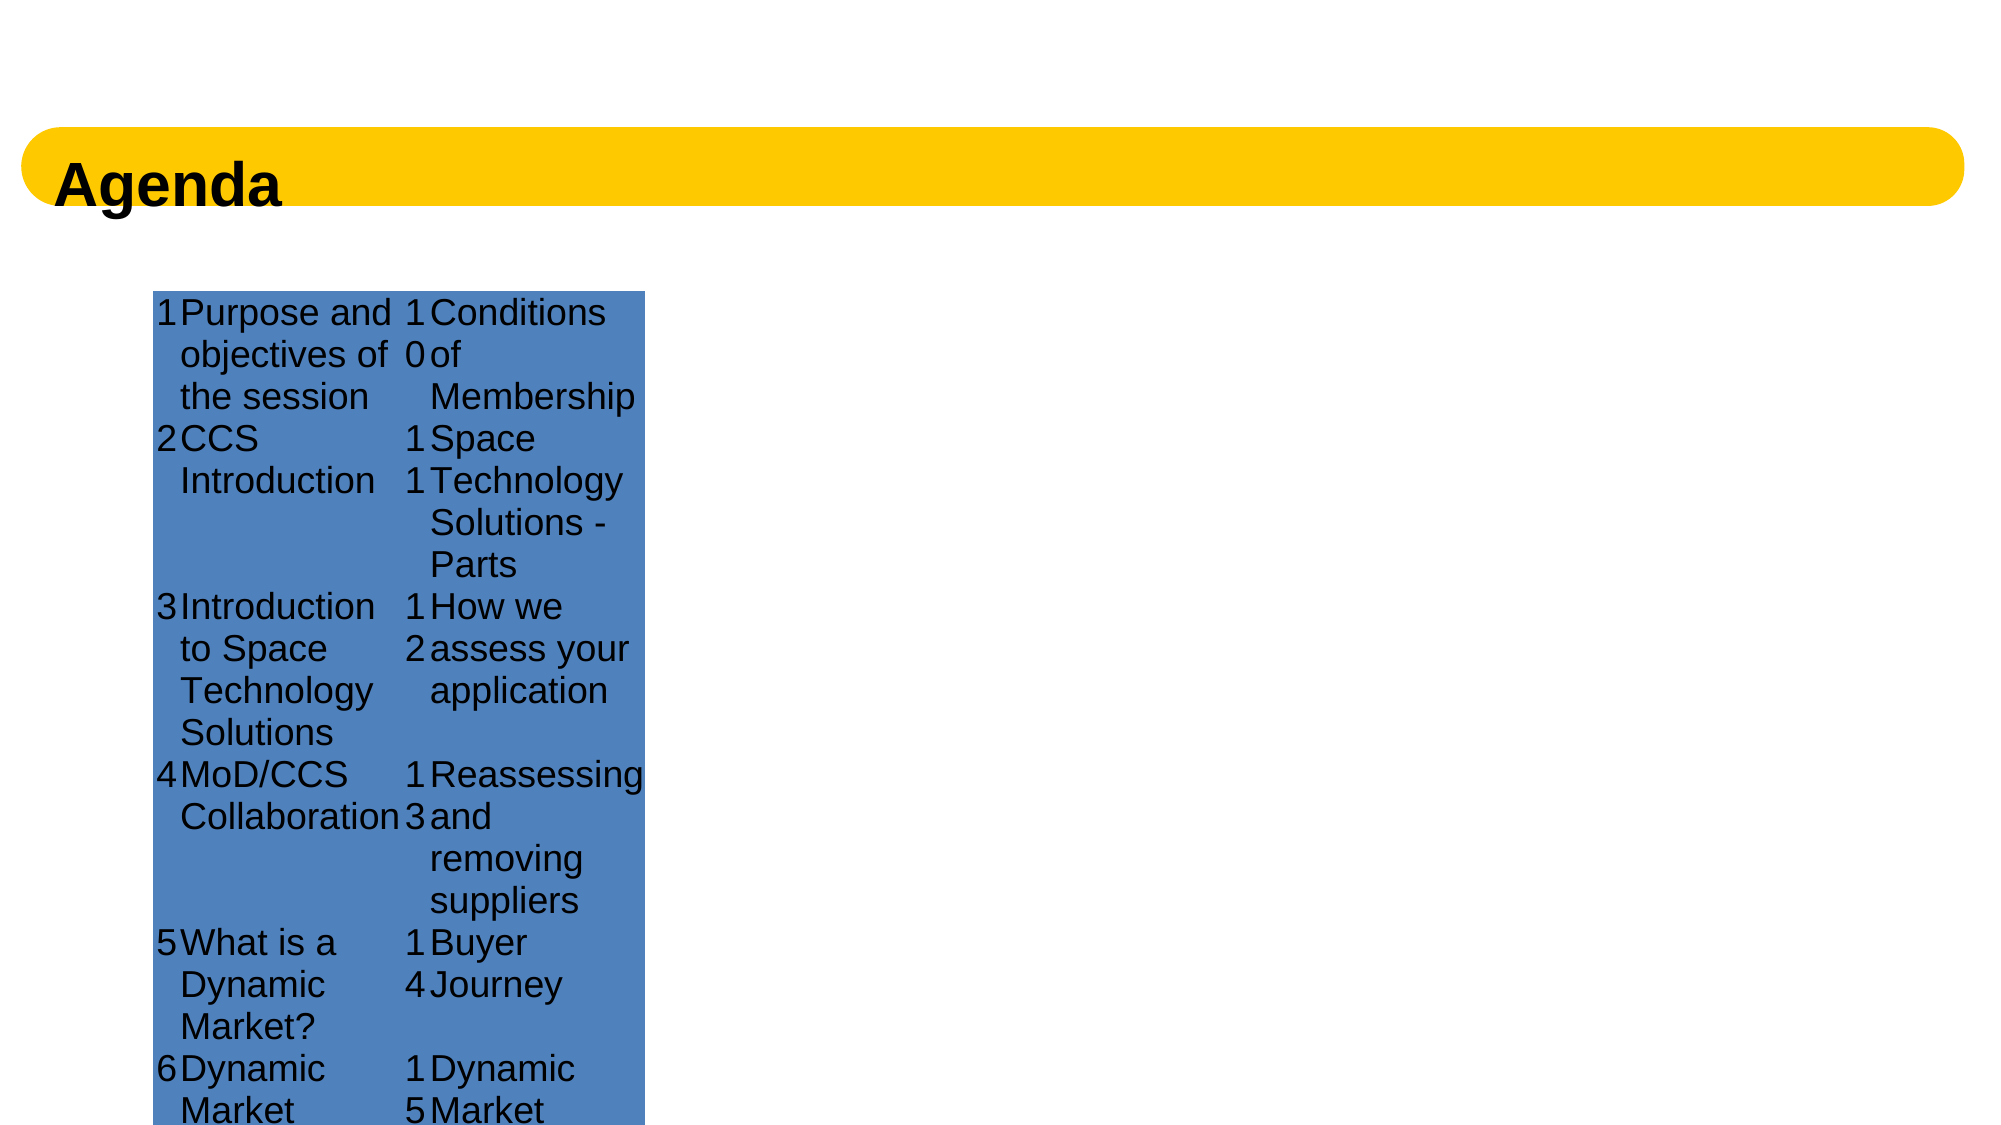

Agenda
| 1 | Purpose and objectives of the session | 10 | Conditions of Membership |
| --- | --- | --- | --- |
| 2 | CCS Introduction | 11 | Space Technology Solutions - Parts |
| 3 | Introduction to Space Technology Solutions | 12 | How we assess your application |
| 4 | MoD/CCS Collaboration | 13 | Reassessing and removing suppliers |
| 5 | What is a Dynamic Market? | 14 | Buyer Journey |
| 6 | Dynamic Market Scope | 15 | Dynamic Market Notices |
| 7 | Who can apply | 16 | Timeline |
| 8 | How to apply for membership | 17 | Useful Links |
| 9 | Terms of Use | 18 | Close |